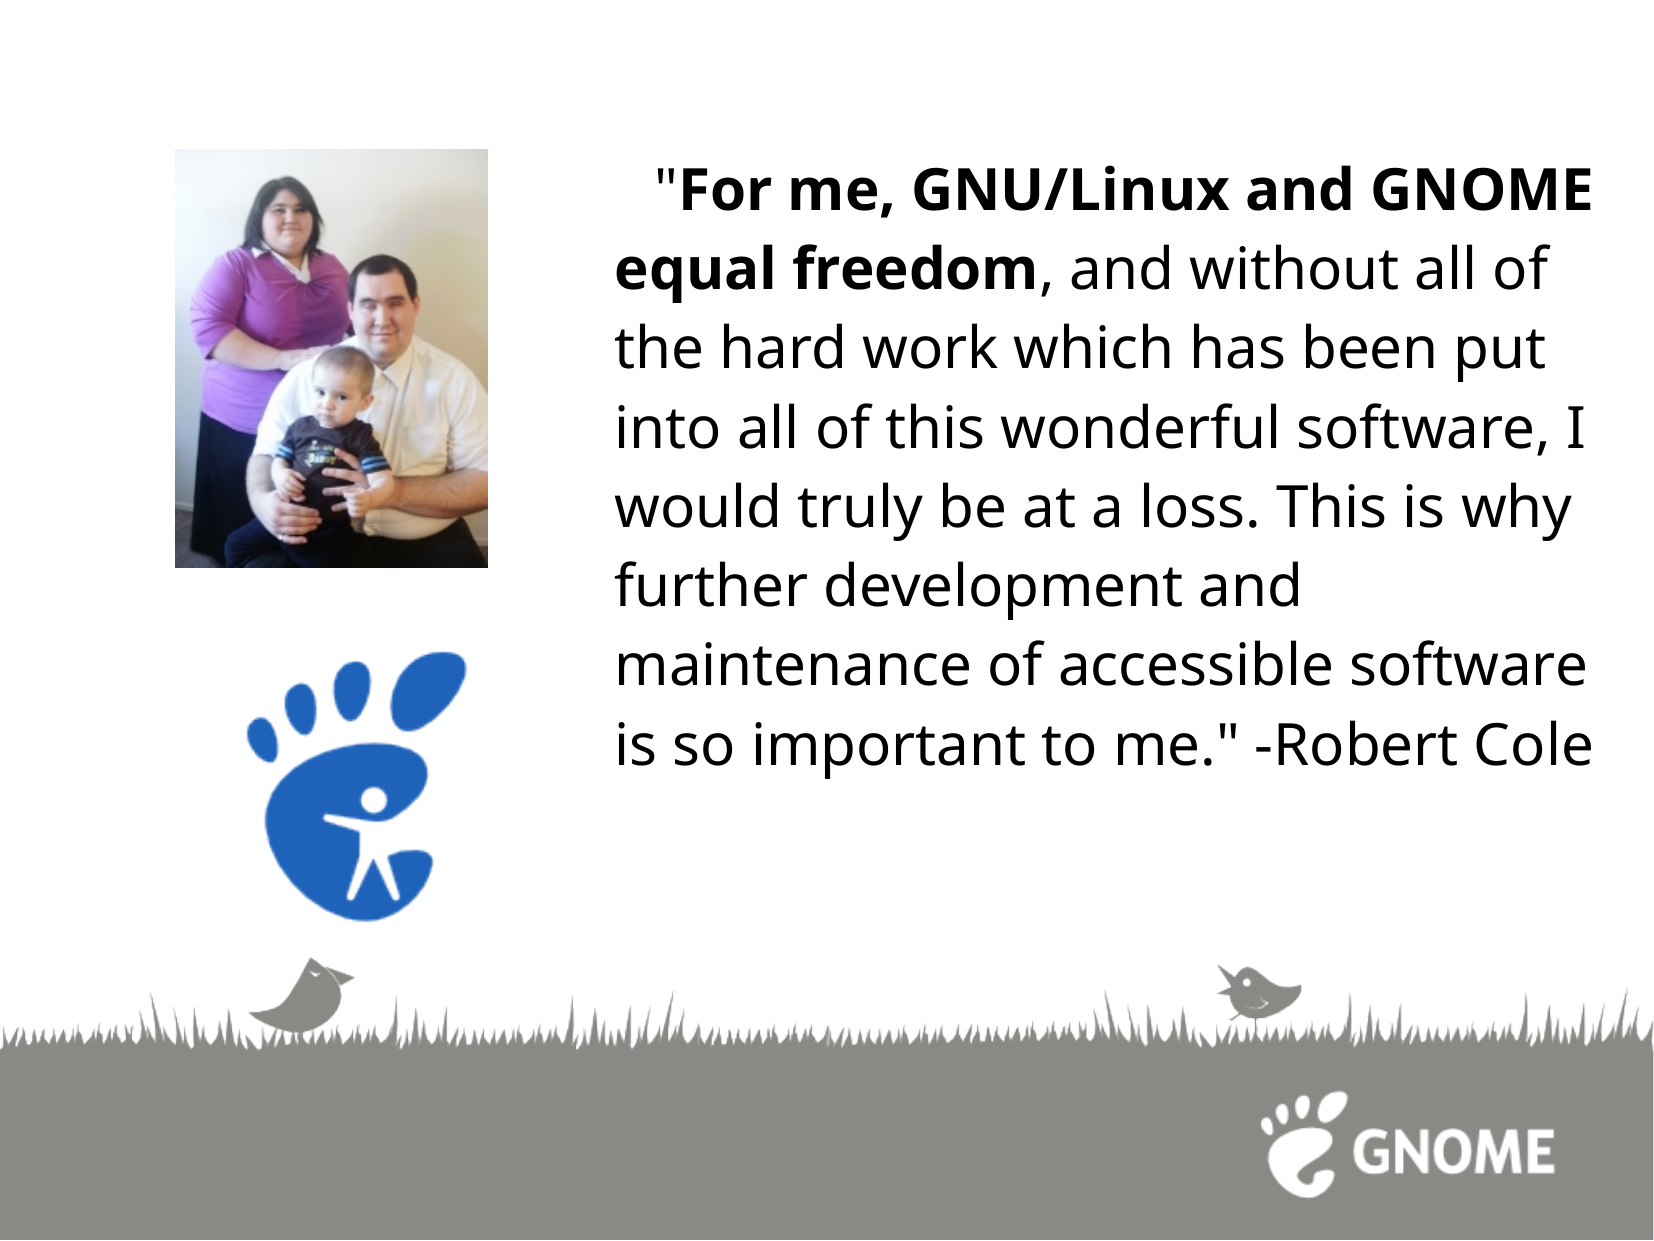

"For me, GNU/Linux and GNOME equal freedom, and without all of the hard work which has been put into all of this wonderful software, I would truly be at a loss. This is why further development and maintenance of accessible software is so important to me." -Robert Cole